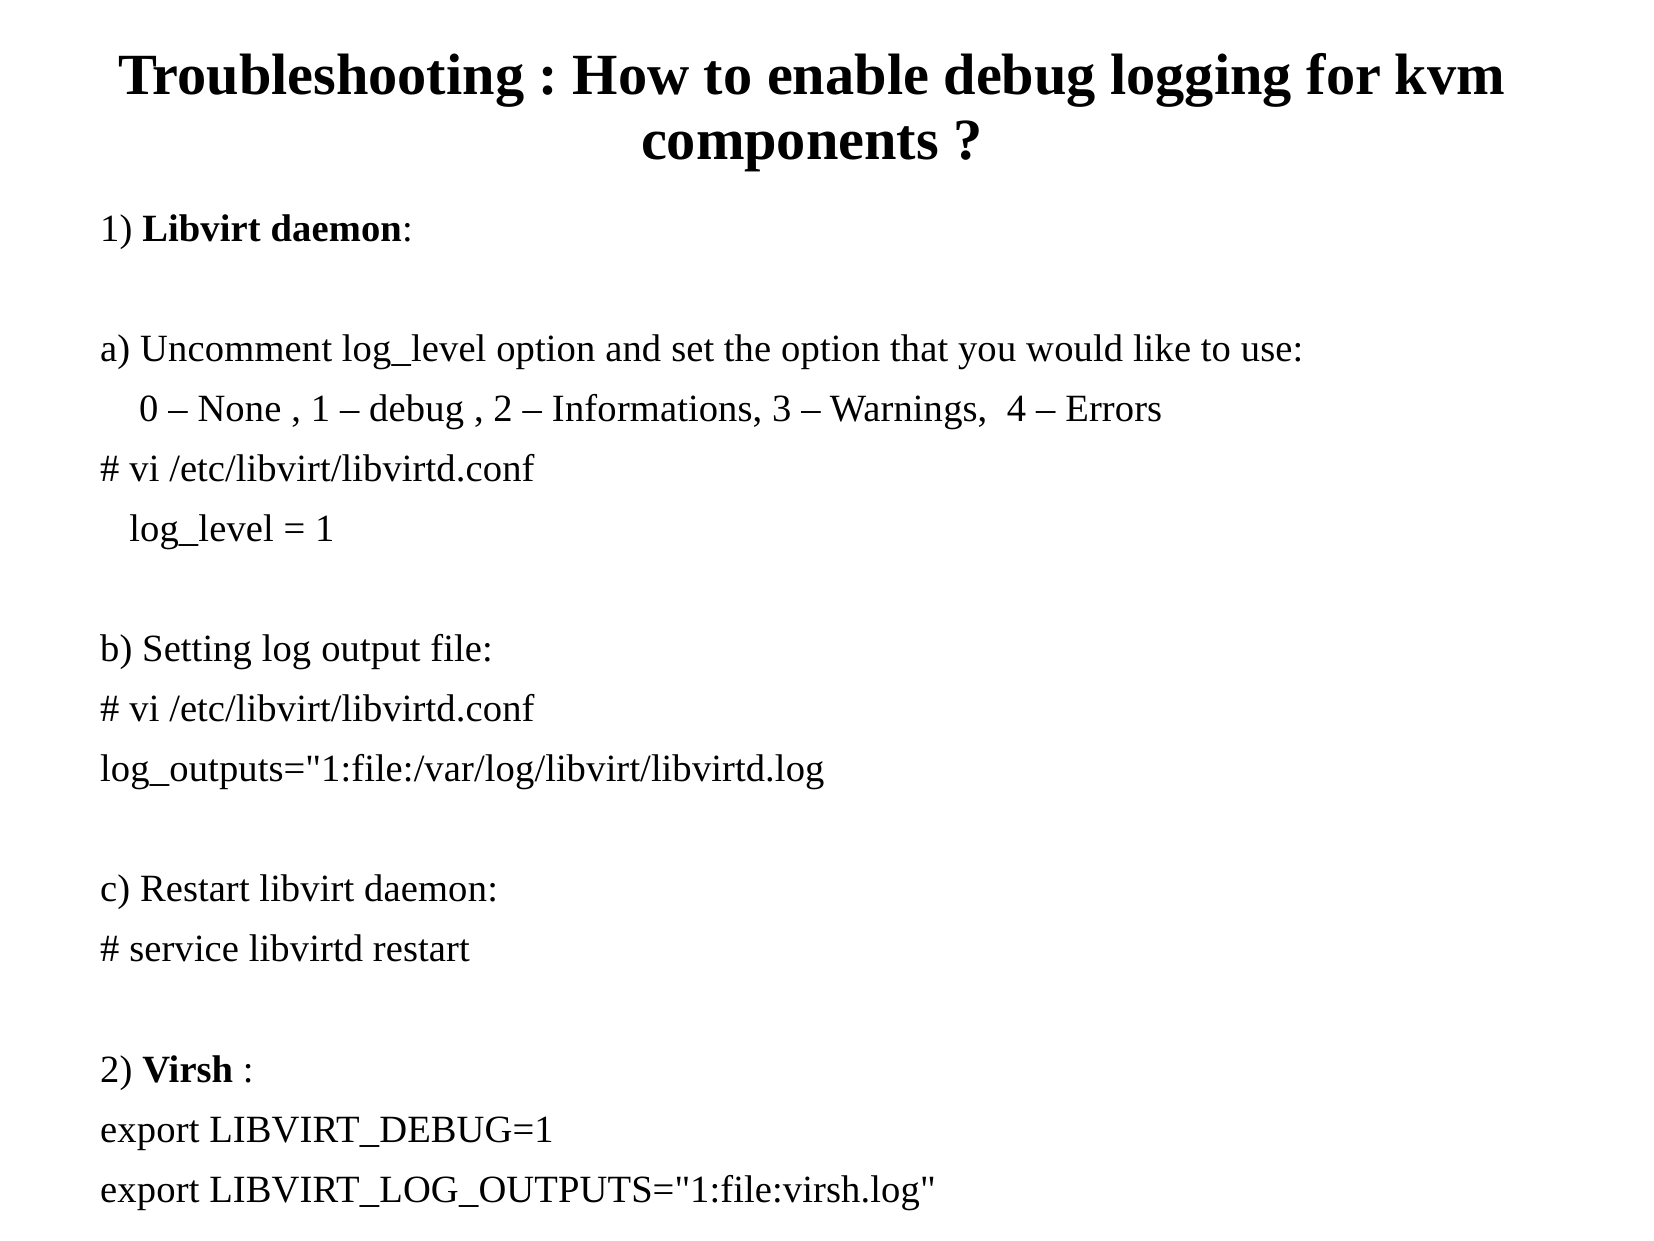

# Troubleshooting : How to enable debug logging for kvm components ?
1) Libvirt daemon:
a) Uncomment log_level option and set the option that you would like to use:
 0 – None , 1 – debug , 2 – Informations, 3 – Warnings, 4 – Errors
# vi /etc/libvirt/libvirtd.conf
 log_level = 1
b) Setting log output file:
# vi /etc/libvirt/libvirtd.conf
log_outputs="1:file:/var/log/libvirt/libvirtd.log
c) Restart libvirt daemon:
# service libvirtd restart
2) Virsh :
export LIBVIRT_DEBUG=1
export LIBVIRT_LOG_OUTPUTS="1:file:virsh.log"